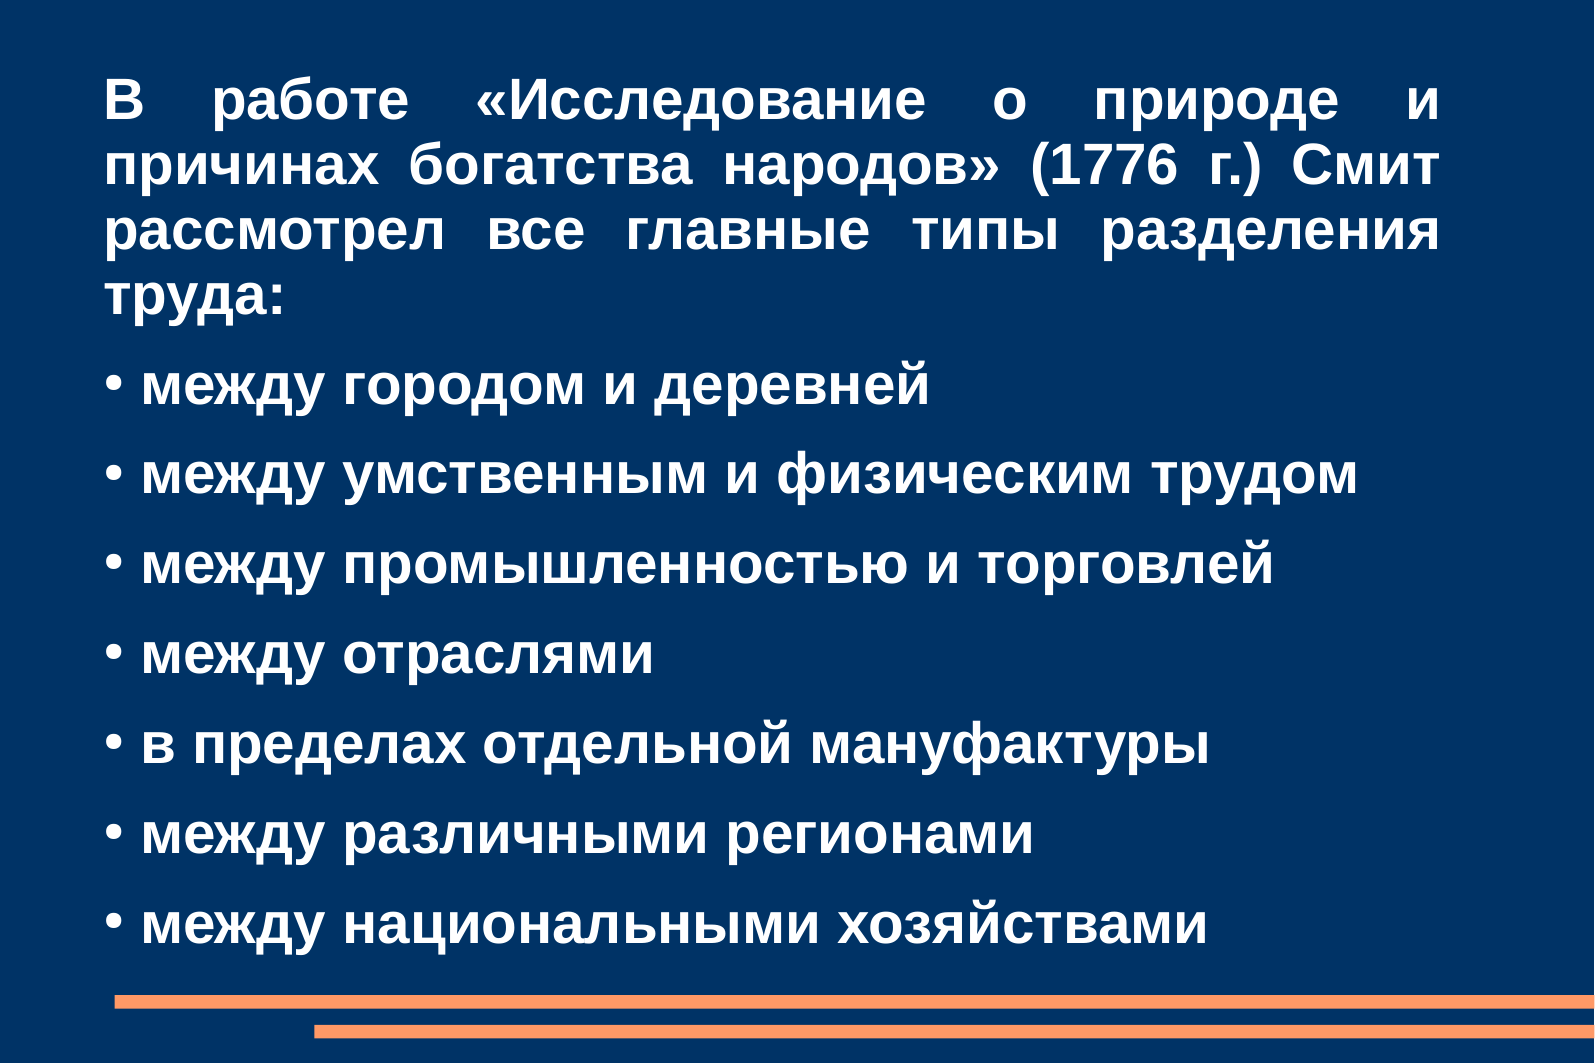

В работе «Исследование о природе и причинах богатства народов» (1776 г.) Смит рассмотрел все главные типы разделения труда:
 между городом и деревней
 между умственным и физическим трудом
 между промышленностью и торговлей
 между отраслями
 в пределах отдельной мануфактуры
 между различными регионами
 между национальными хозяйствами